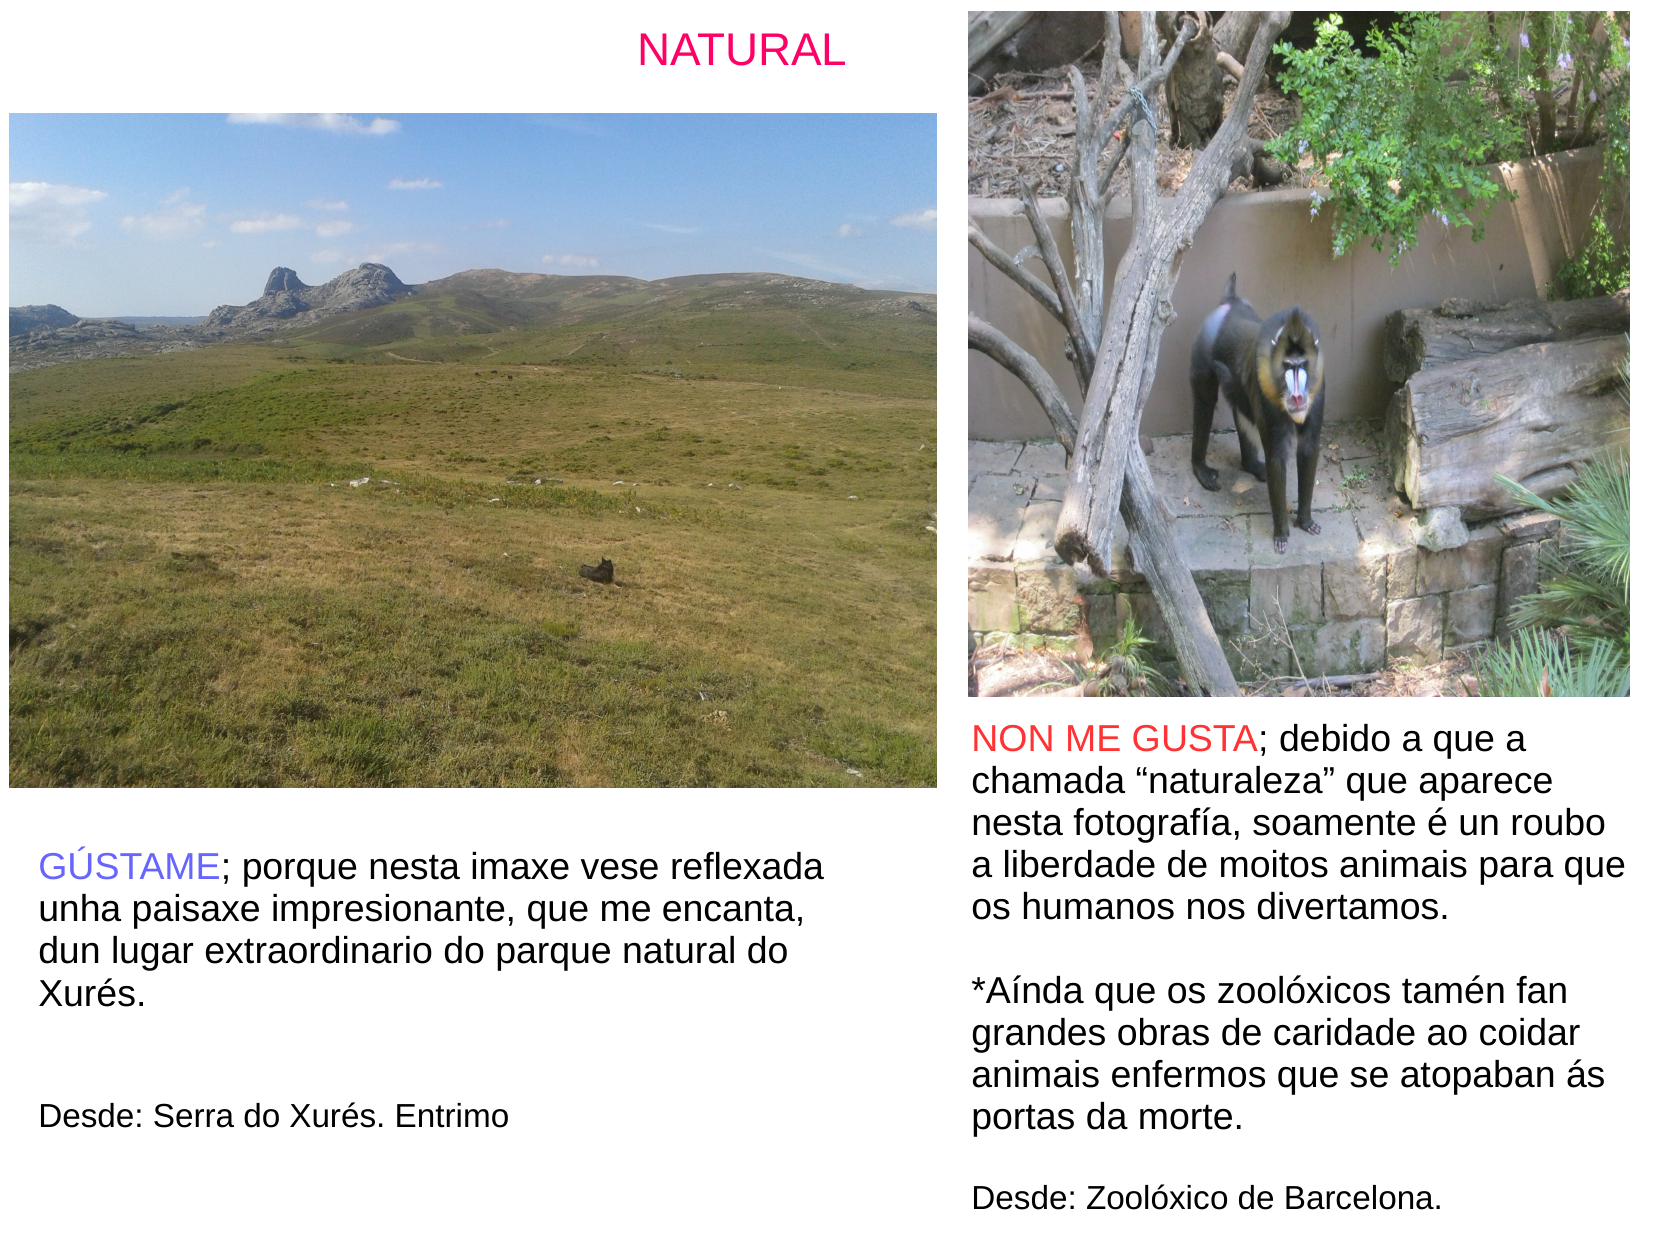

NATURAL
NON ME GUSTA; debido a que a chamada “naturaleza” que aparece nesta fotografía, soamente é un roubo a liberdade de moitos animais para que os humanos nos divertamos.
*Aínda que os zoolóxicos tamén fan grandes obras de caridade ao coidar animais enfermos que se atopaban ás portas da morte.
Desde: Zoolóxico de Barcelona.
GÚSTAME; porque nesta imaxe vese reflexada unha paisaxe impresionante, que me encanta, dun lugar extraordinario do parque natural do Xurés.
Desde: Serra do Xurés. Entrimo